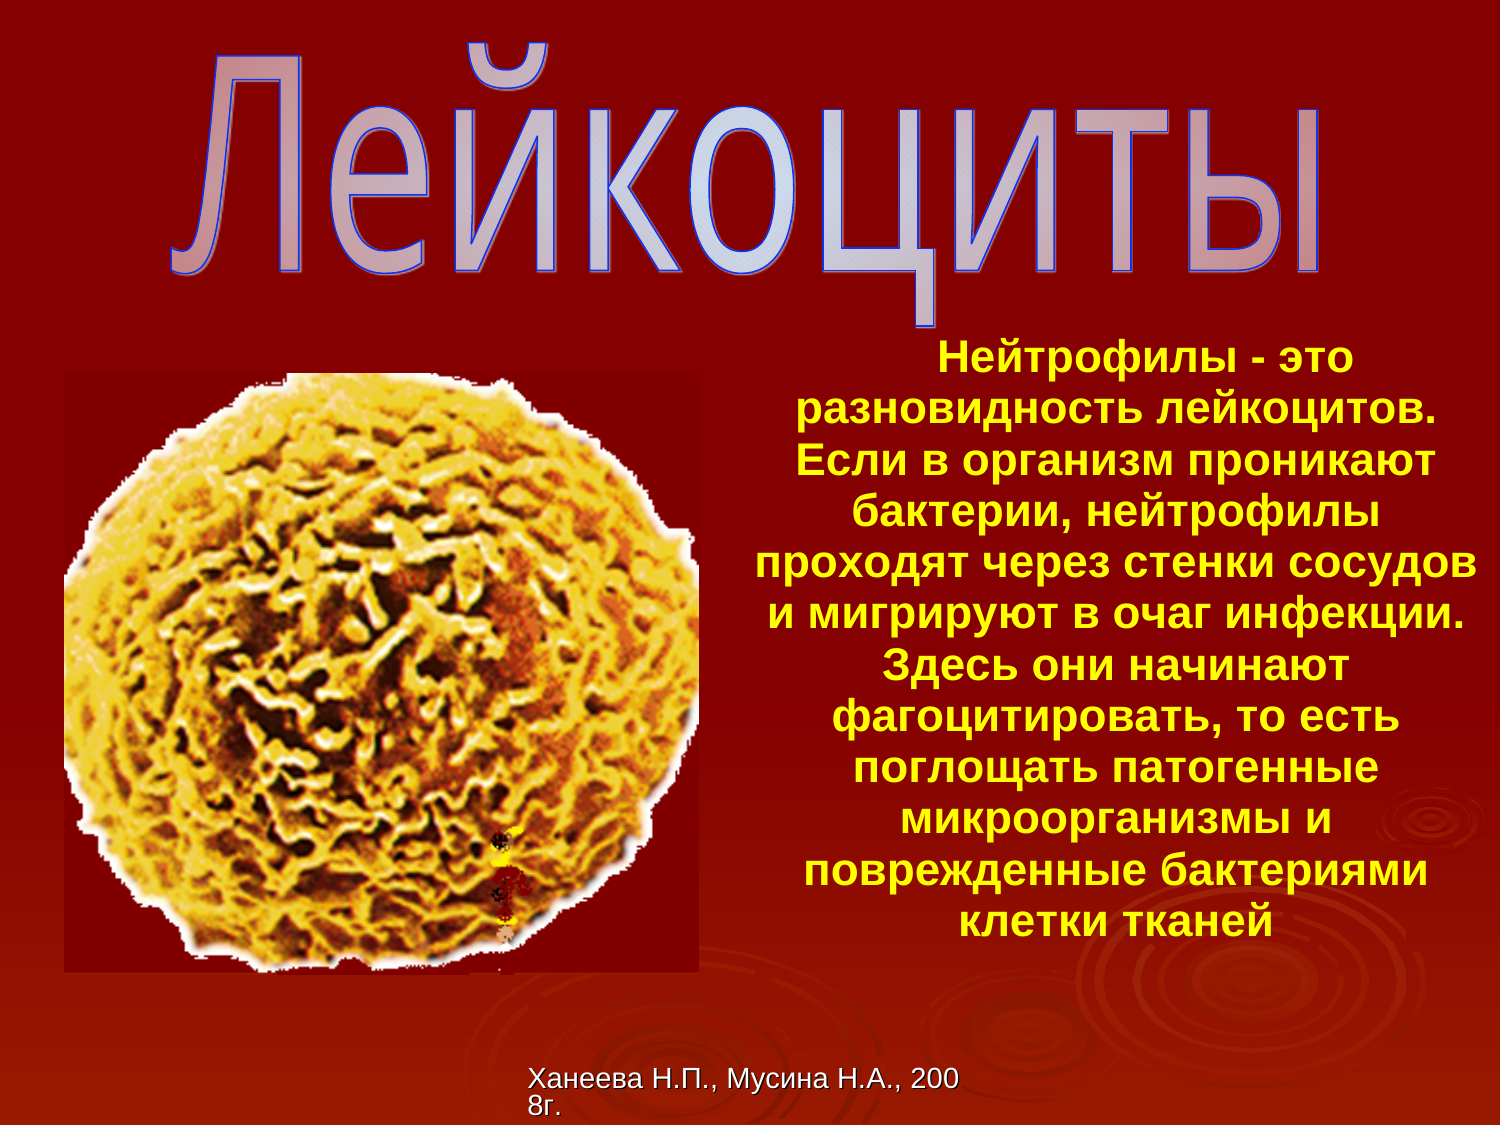

Лейкоциты
# Нейтрофилы - это разновидность лейкоцитов. Если в организм проникают бактерии, нейтрофилы проходят через стенки сосудов и мигрируют в очаг инфекции. Здесь они начинают фагоцитировать, то есть поглощать патогенные микроорганизмы и поврежденные бактериями клетки тканей
Ханеева Н.П., Мусина Н.А., 2008г.